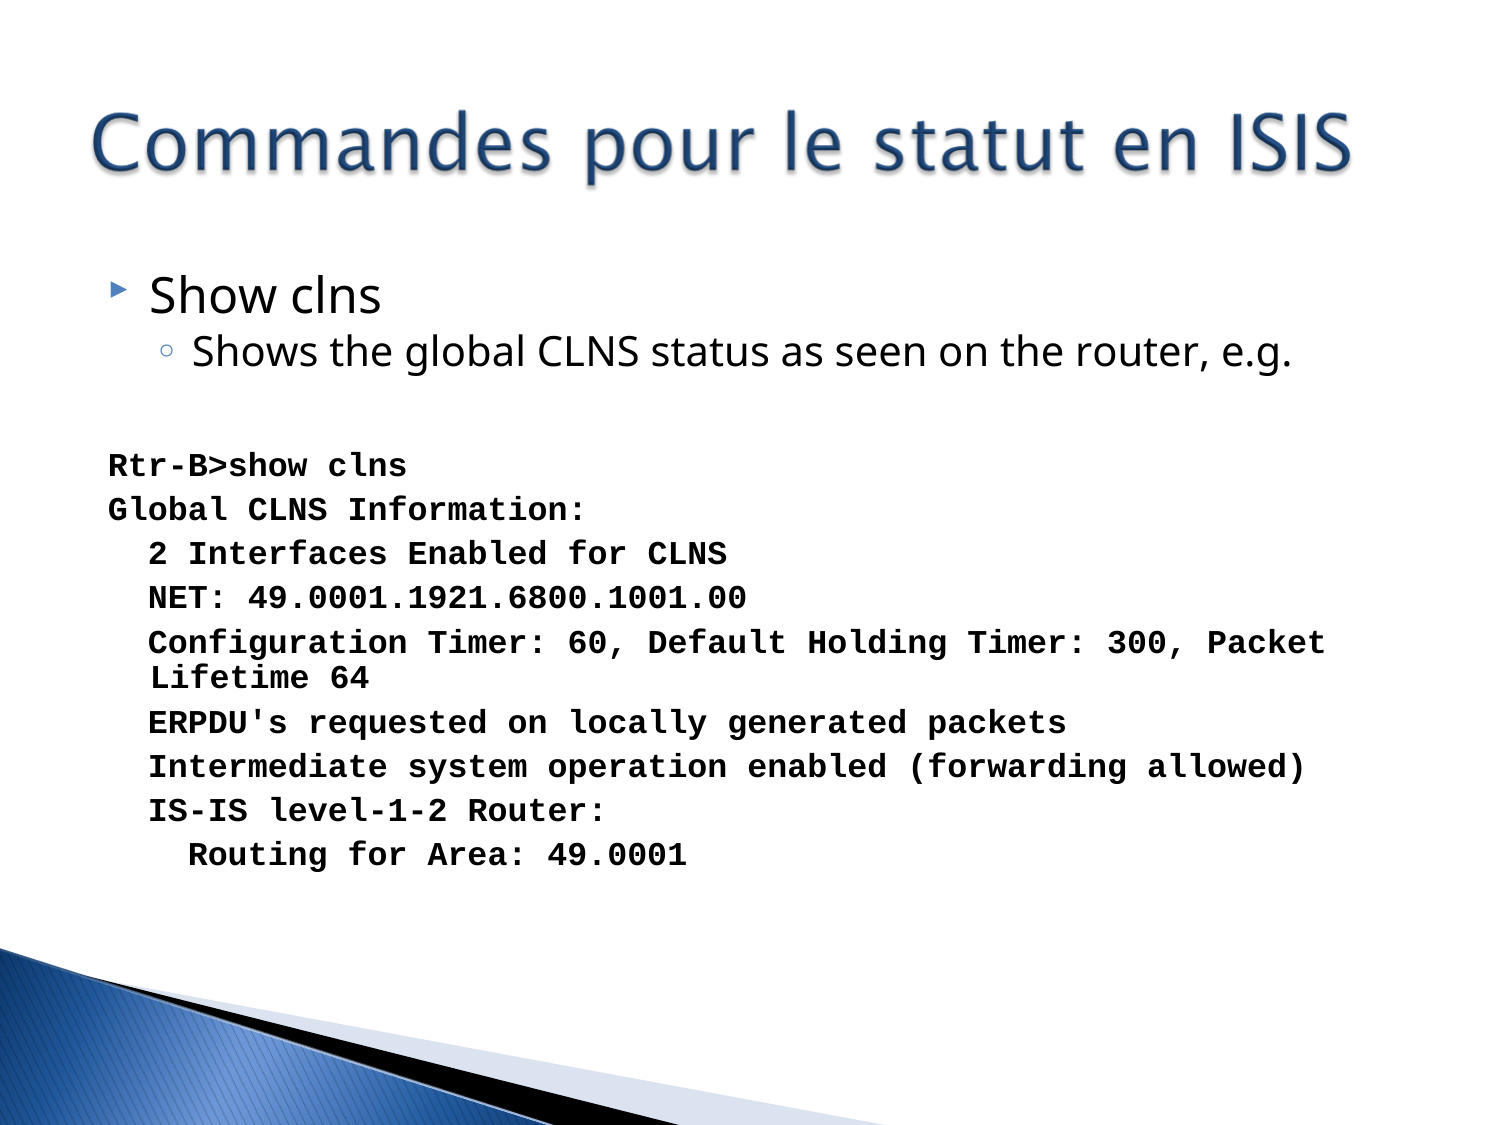

# Show clns
Shows the global CLNS status as seen on the router, e.g.
Rtr-B>show clns
Global CLNS Information:
 2 Interfaces Enabled for CLNS
 NET: 49.0001.1921.6800.1001.00
 Configuration Timer: 60, Default Holding Timer: 300, Packet Lifetime 64
 ERPDU's requested on locally generated packets
 Intermediate system operation enabled (forwarding allowed)
 IS-IS level-1-2 Router:
 Routing for Area: 49.0001